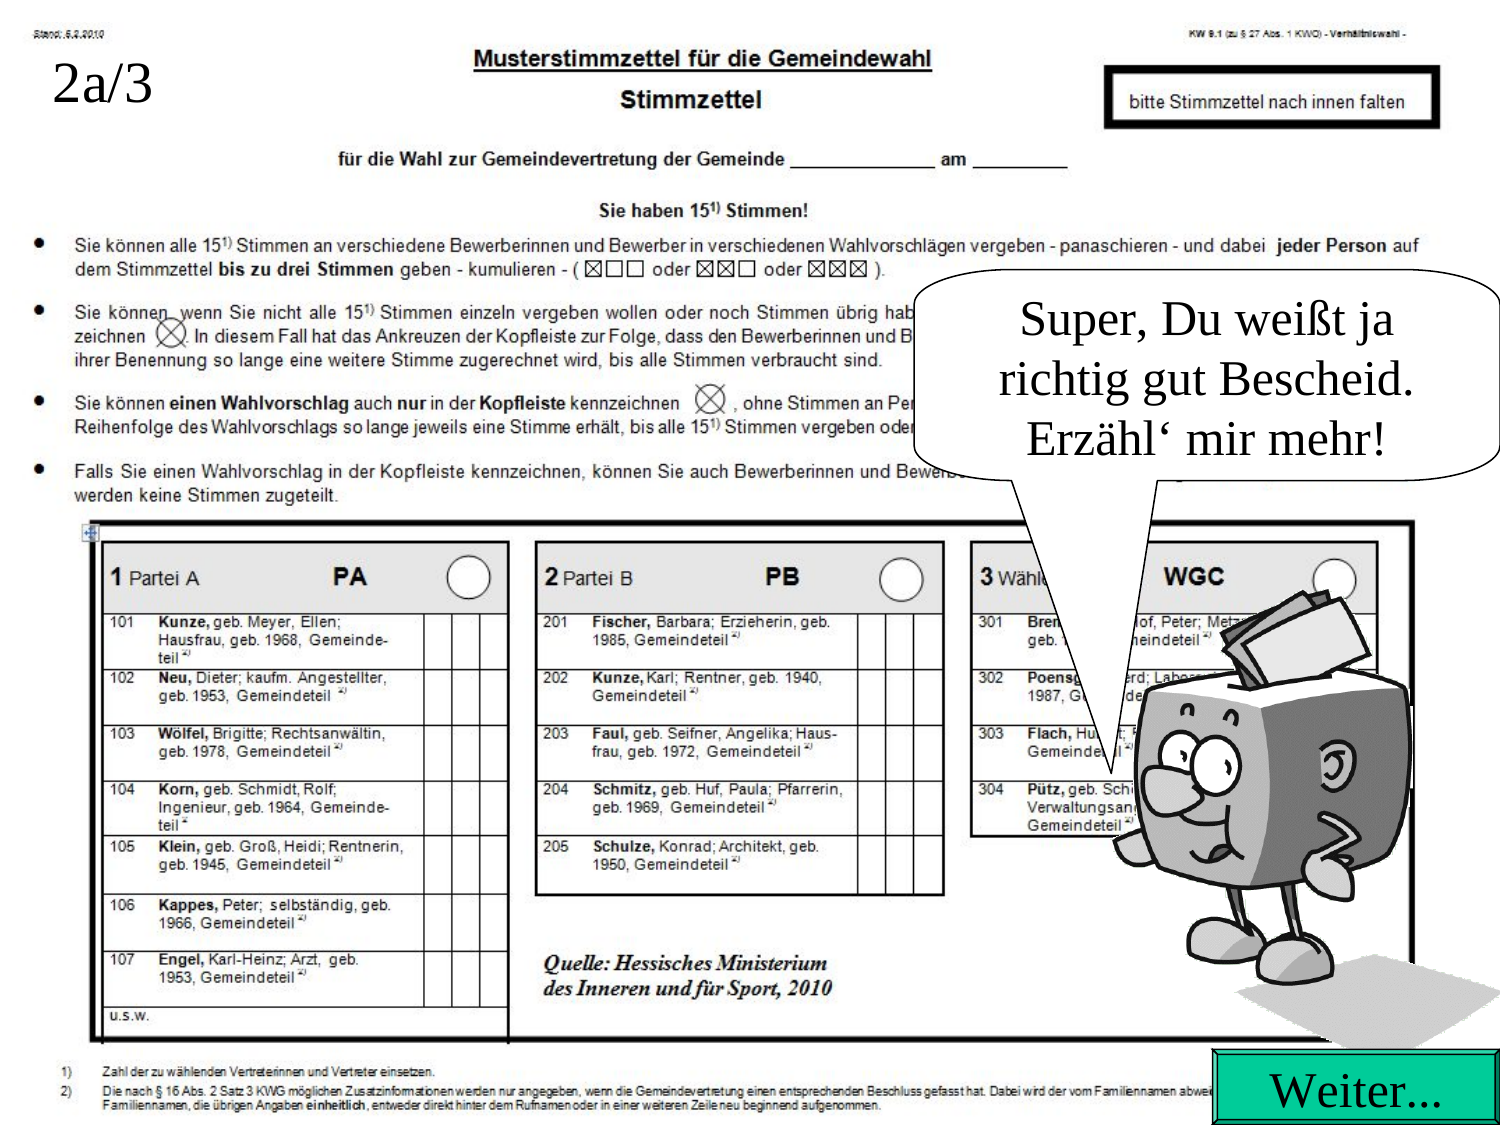

2a/3
Super, Du weißt ja richtig gut Bescheid.
Erzähl‘ mir mehr!
Weiter...